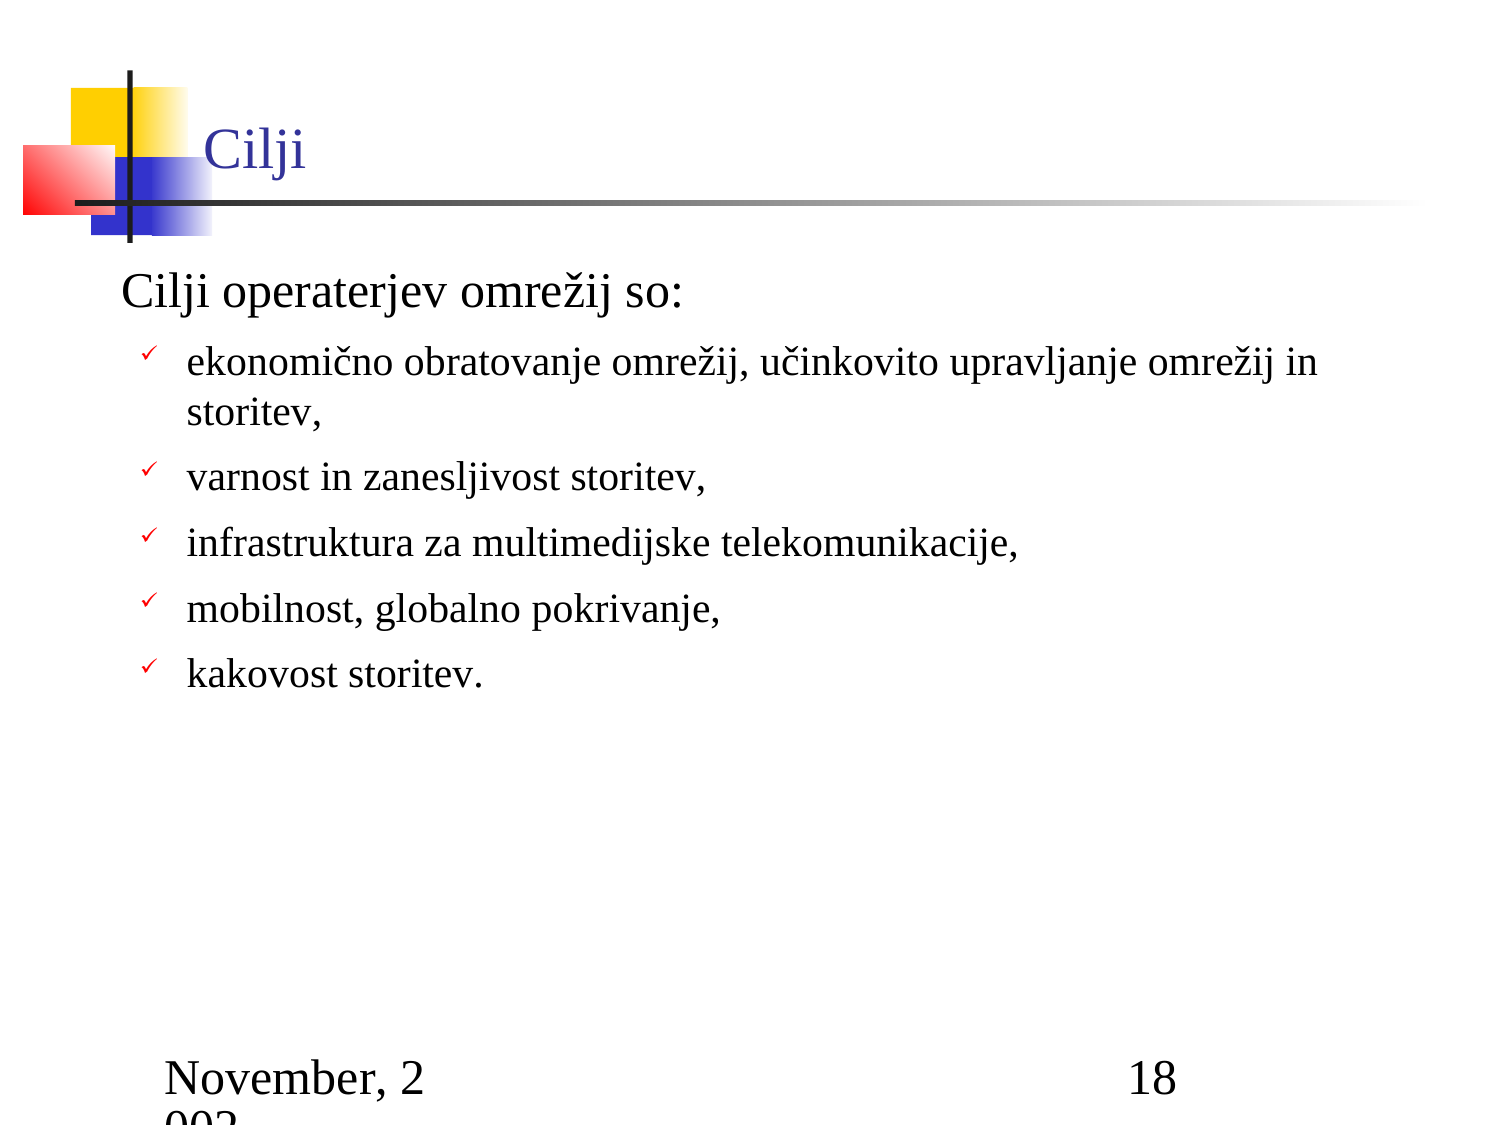

# Cilji
	Cilji operaterjev omrežij so:
ekonomično obratovanje omrežij, učinkovito upravljanje omrežij in storitev,
varnost in zanesljivost storitev,
infrastruktura za multimedijske telekomunikacije,
mobilnost, globalno pokrivanje,
kakovost storitev.
November, 2002
TR
18